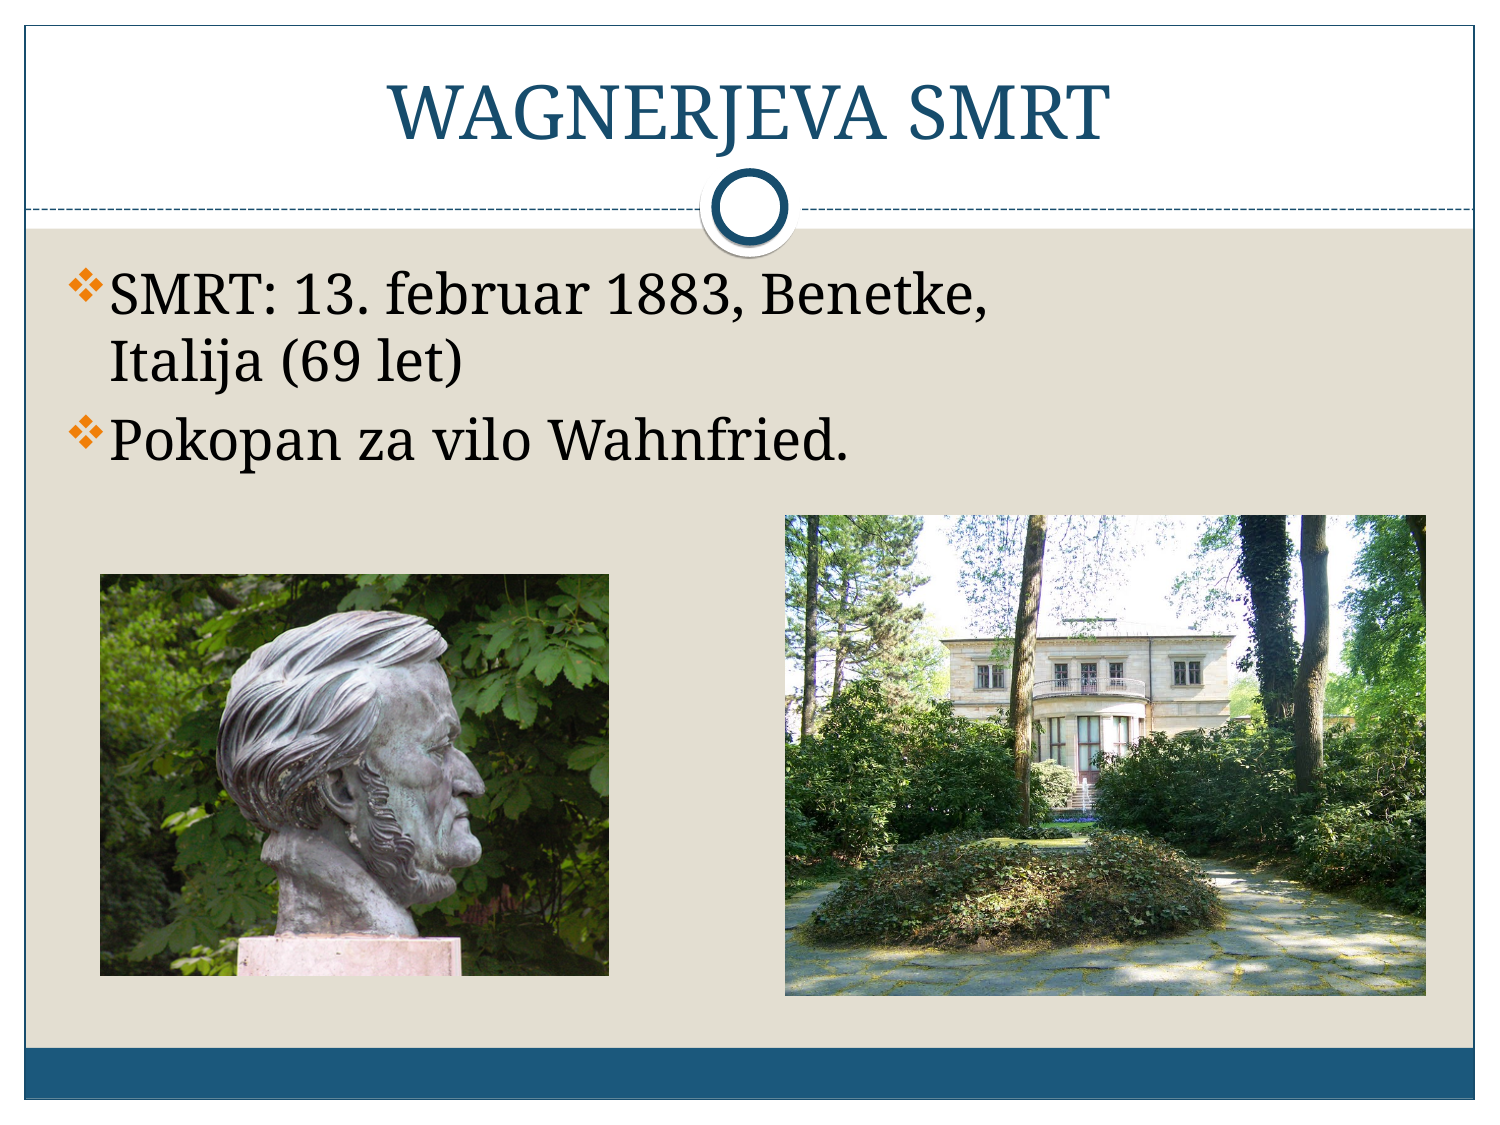

# WAGNERJEVA SMRT
SMRT: 13. februar 1883, Benetke, Italija (69 let)
Pokopan za vilo Wahnfried.